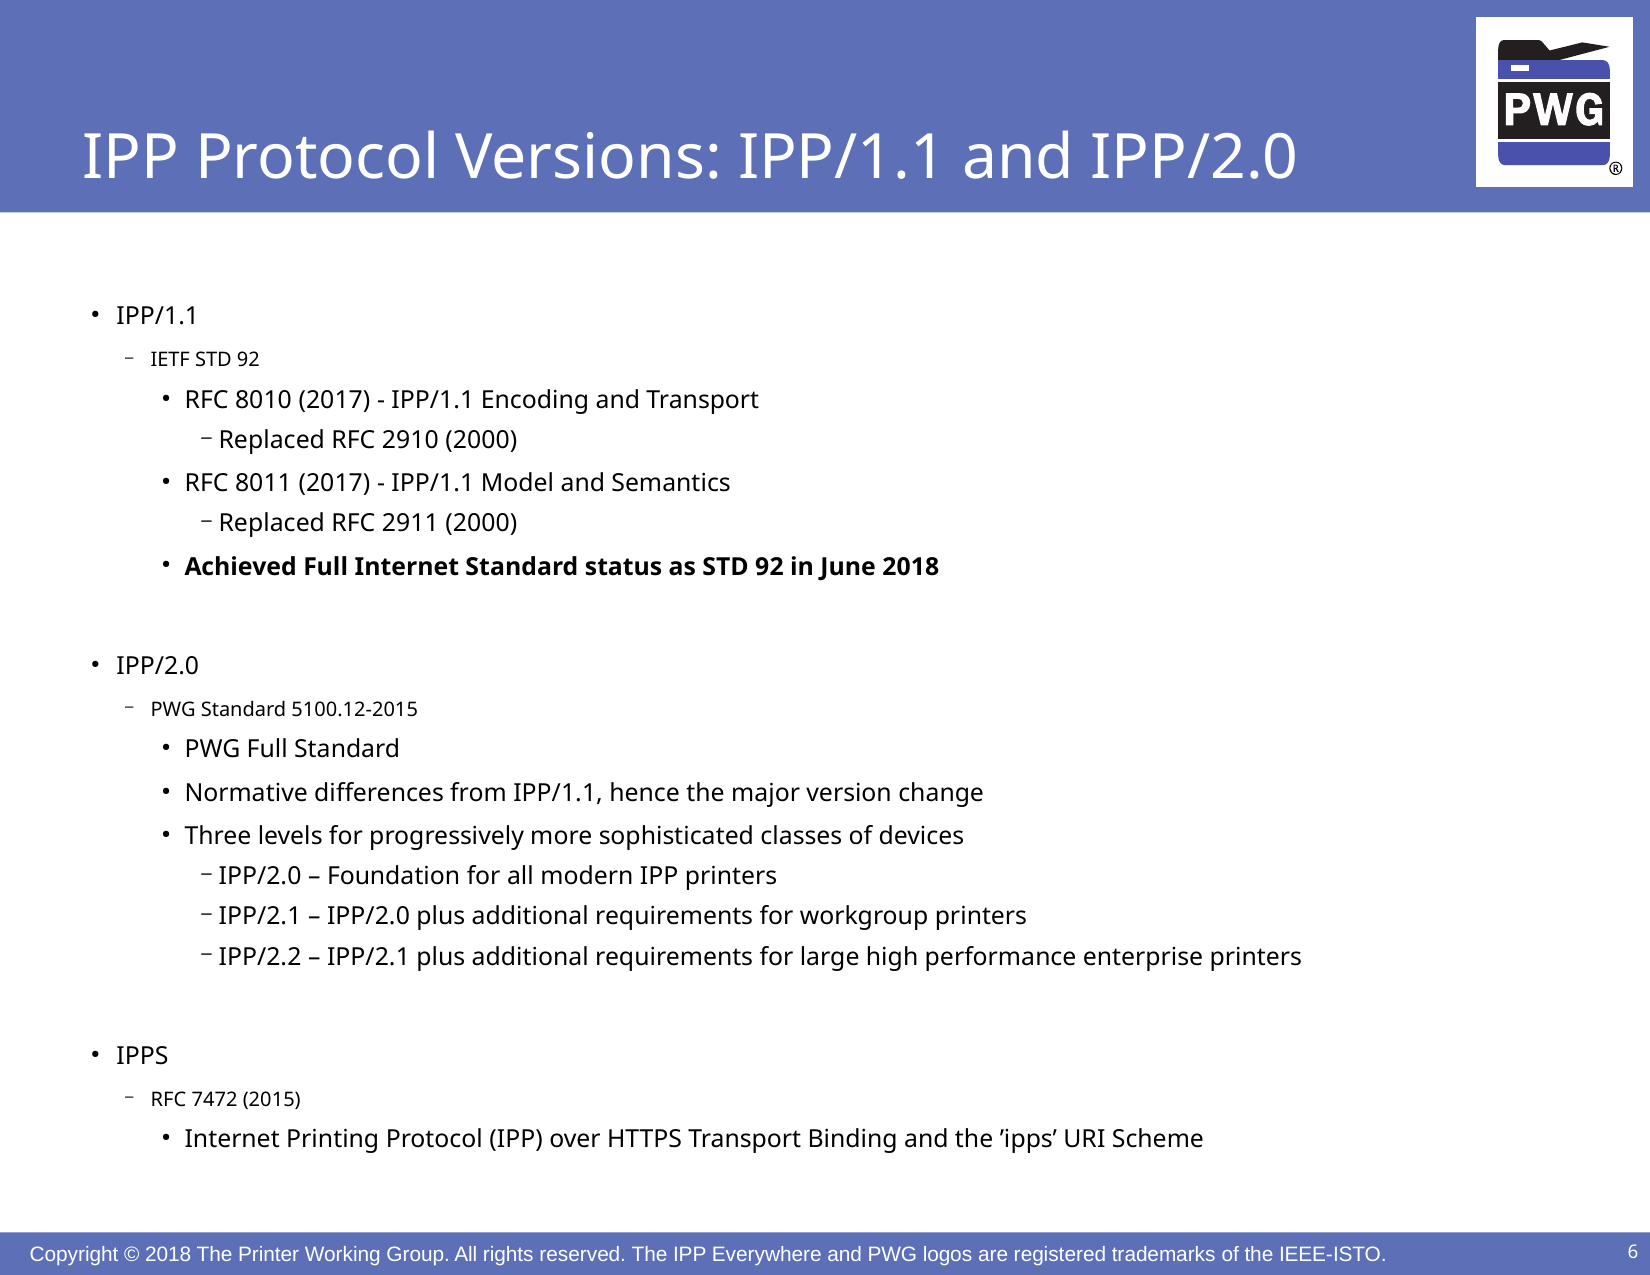

# IPP Protocol Versions: IPP/1.1 and IPP/2.0
IPP/1.1
IETF STD 92
RFC 8010 (2017) - IPP/1.1 Encoding and Transport
Replaced RFC 2910 (2000)
RFC 8011 (2017) - IPP/1.1 Model and Semantics
Replaced RFC 2911 (2000)
Achieved Full Internet Standard status as STD 92 in June 2018
IPP/2.0
PWG Standard 5100.12-2015
PWG Full Standard
Normative differences from IPP/1.1, hence the major version change
Three levels for progressively more sophisticated classes of devices
IPP/2.0 – Foundation for all modern IPP printers
IPP/2.1 – IPP/2.0 plus additional requirements for workgroup printers
IPP/2.2 – IPP/2.1 plus additional requirements for large high performance enterprise printers
IPPS
RFC 7472 (2015)
Internet Printing Protocol (IPP) over HTTPS Transport Binding and the ’ipps’ URI Scheme